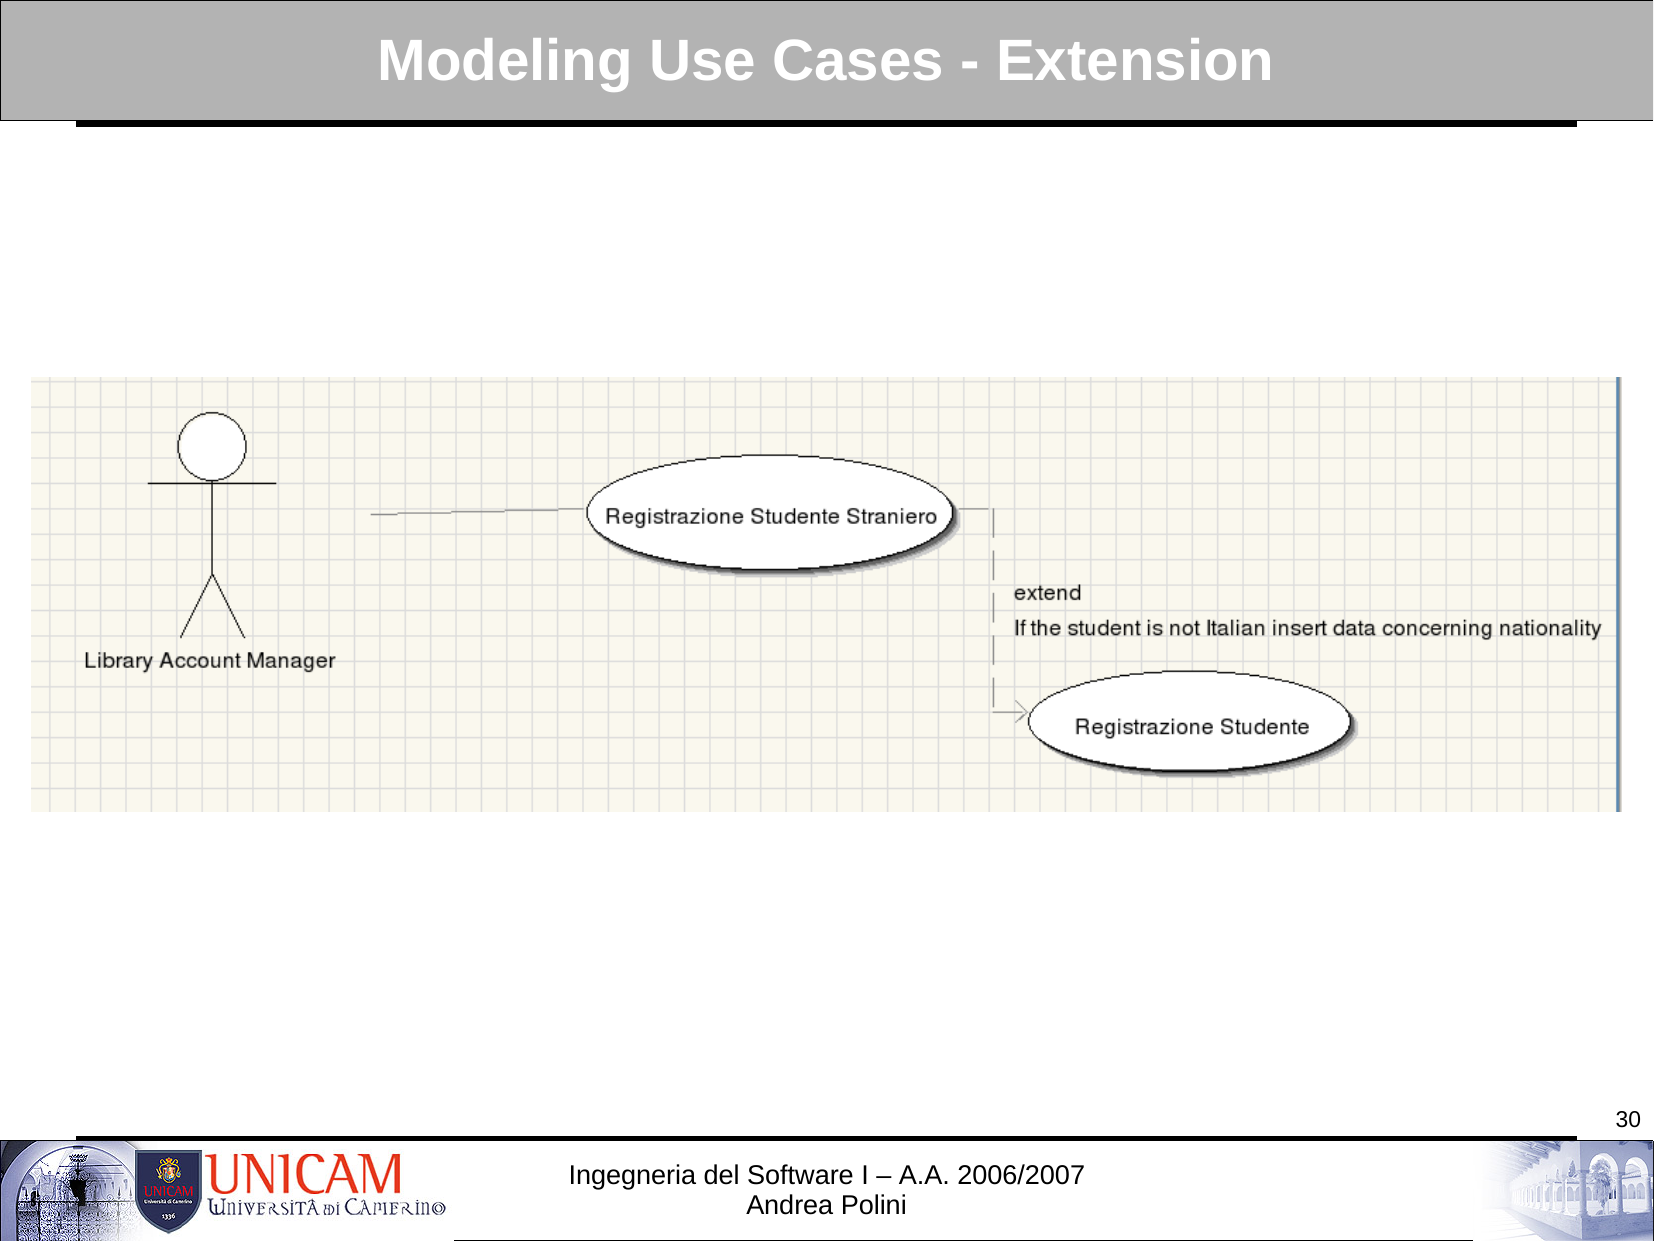

# Modeling Use Cases - Extension
30